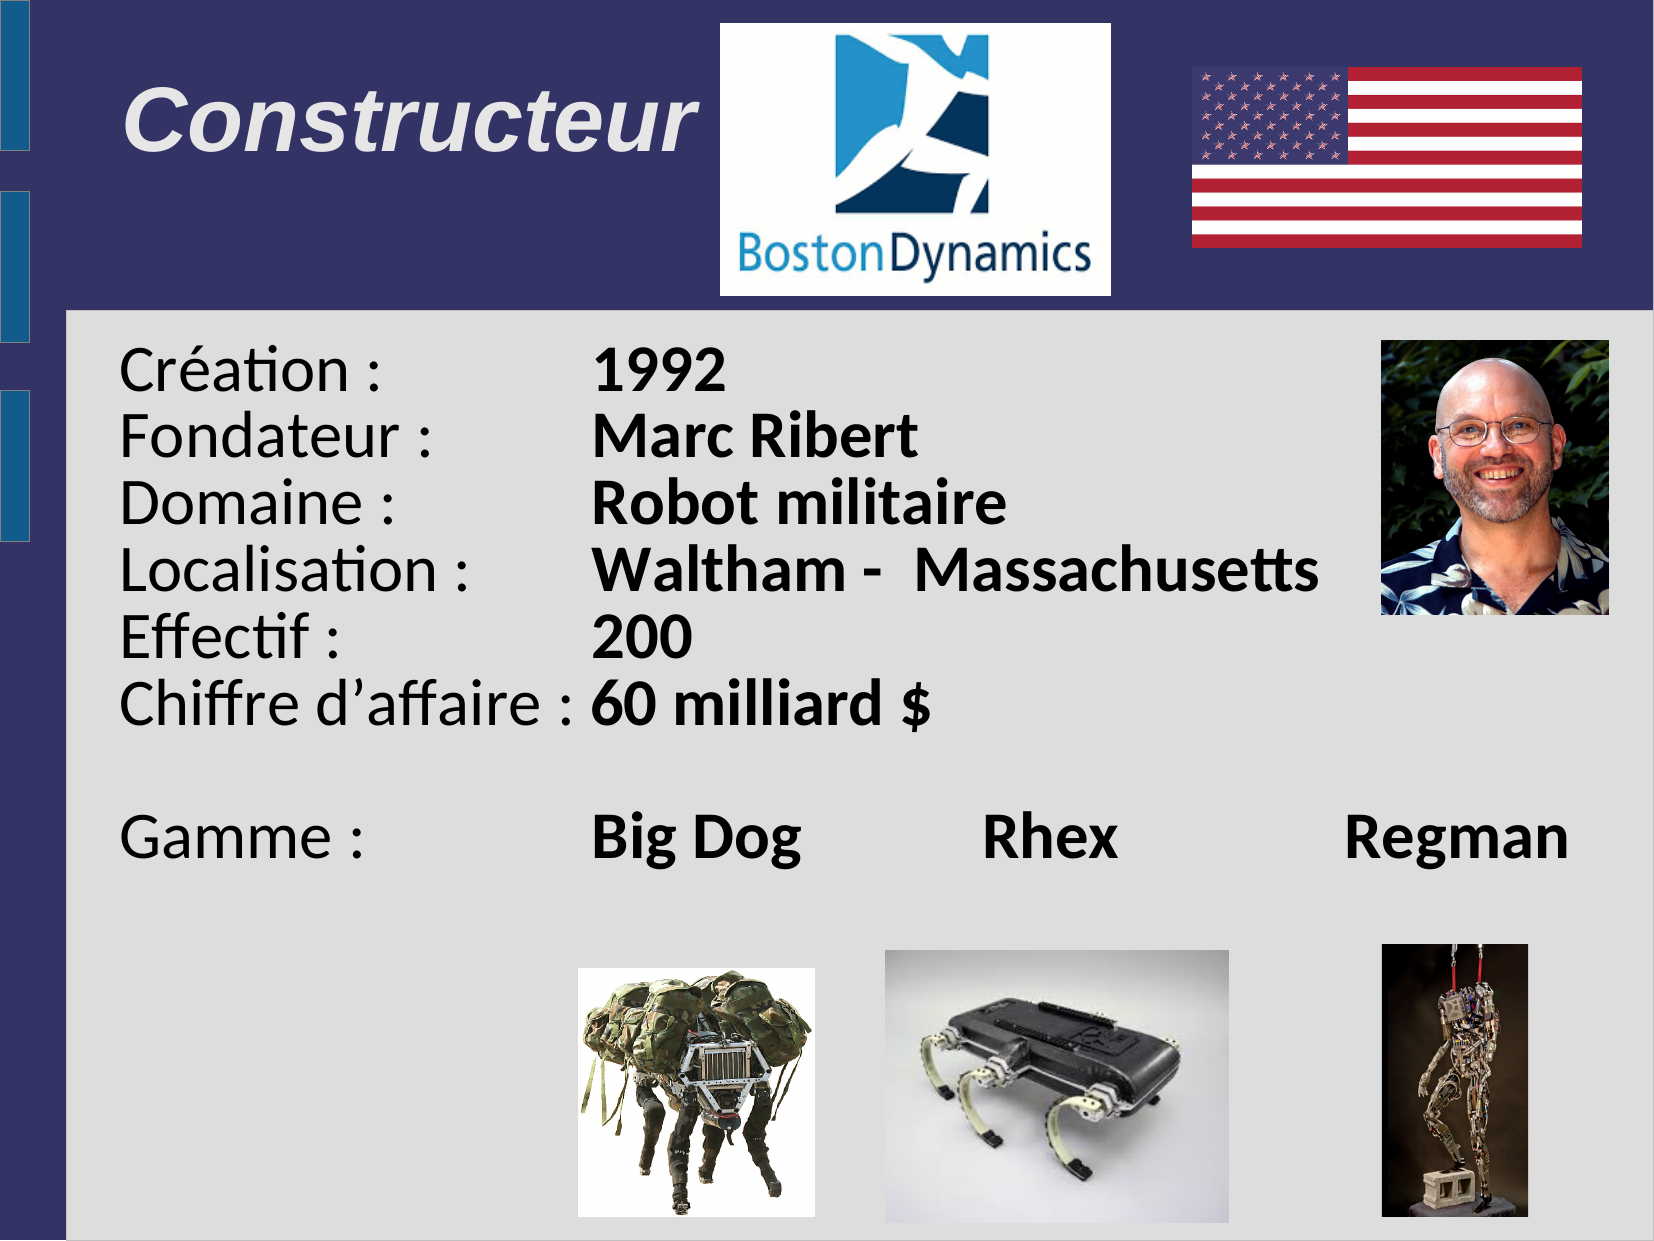

# Constructeur :
Création : 		1992
Fondateur : 		Marc Ribert
Domaine : 		Robot militaire
Localisation : 	Waltham - Massachusetts
Effectif : 		200
Chiffre d’affaire : 60 milliard $
Gamme : 		Big Dog Rhex Regman